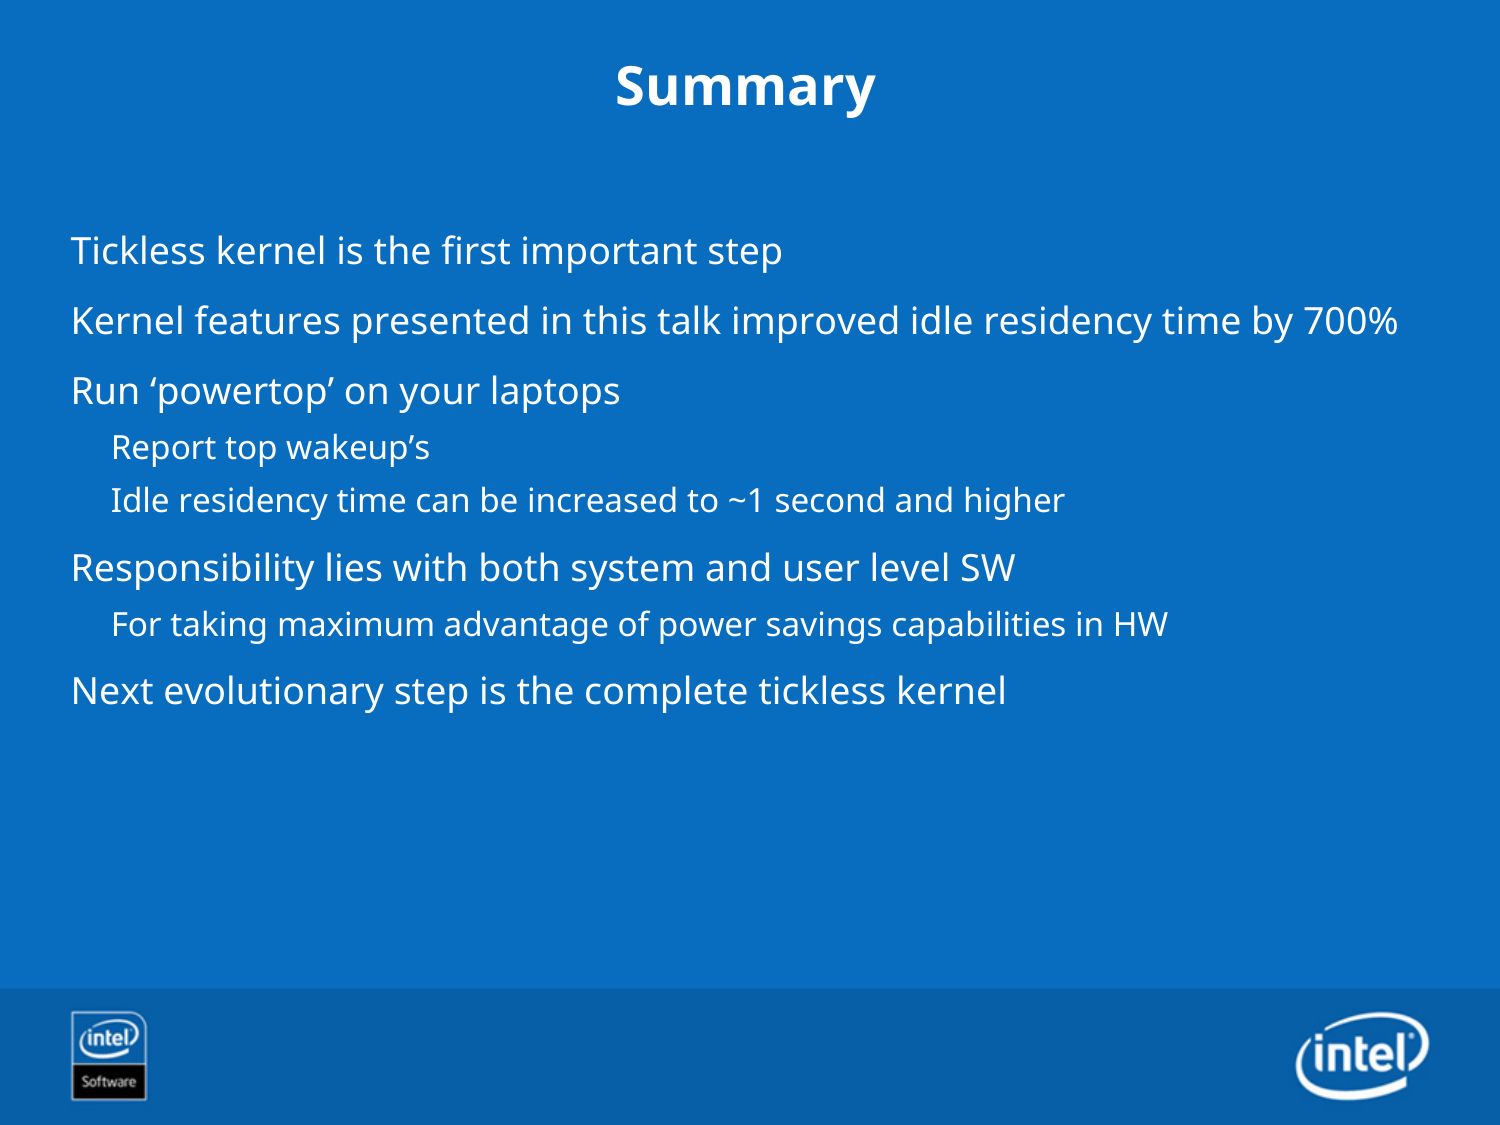

# Summary
Tickless kernel is the first important step
Kernel features presented in this talk improved idle residency time by 700%
Run ‘powertop’ on your laptops
Report top wakeup’s
Idle residency time can be increased to ~1 second and higher
Responsibility lies with both system and user level SW
For taking maximum advantage of power savings capabilities in HW
Next evolutionary step is the complete tickless kernel